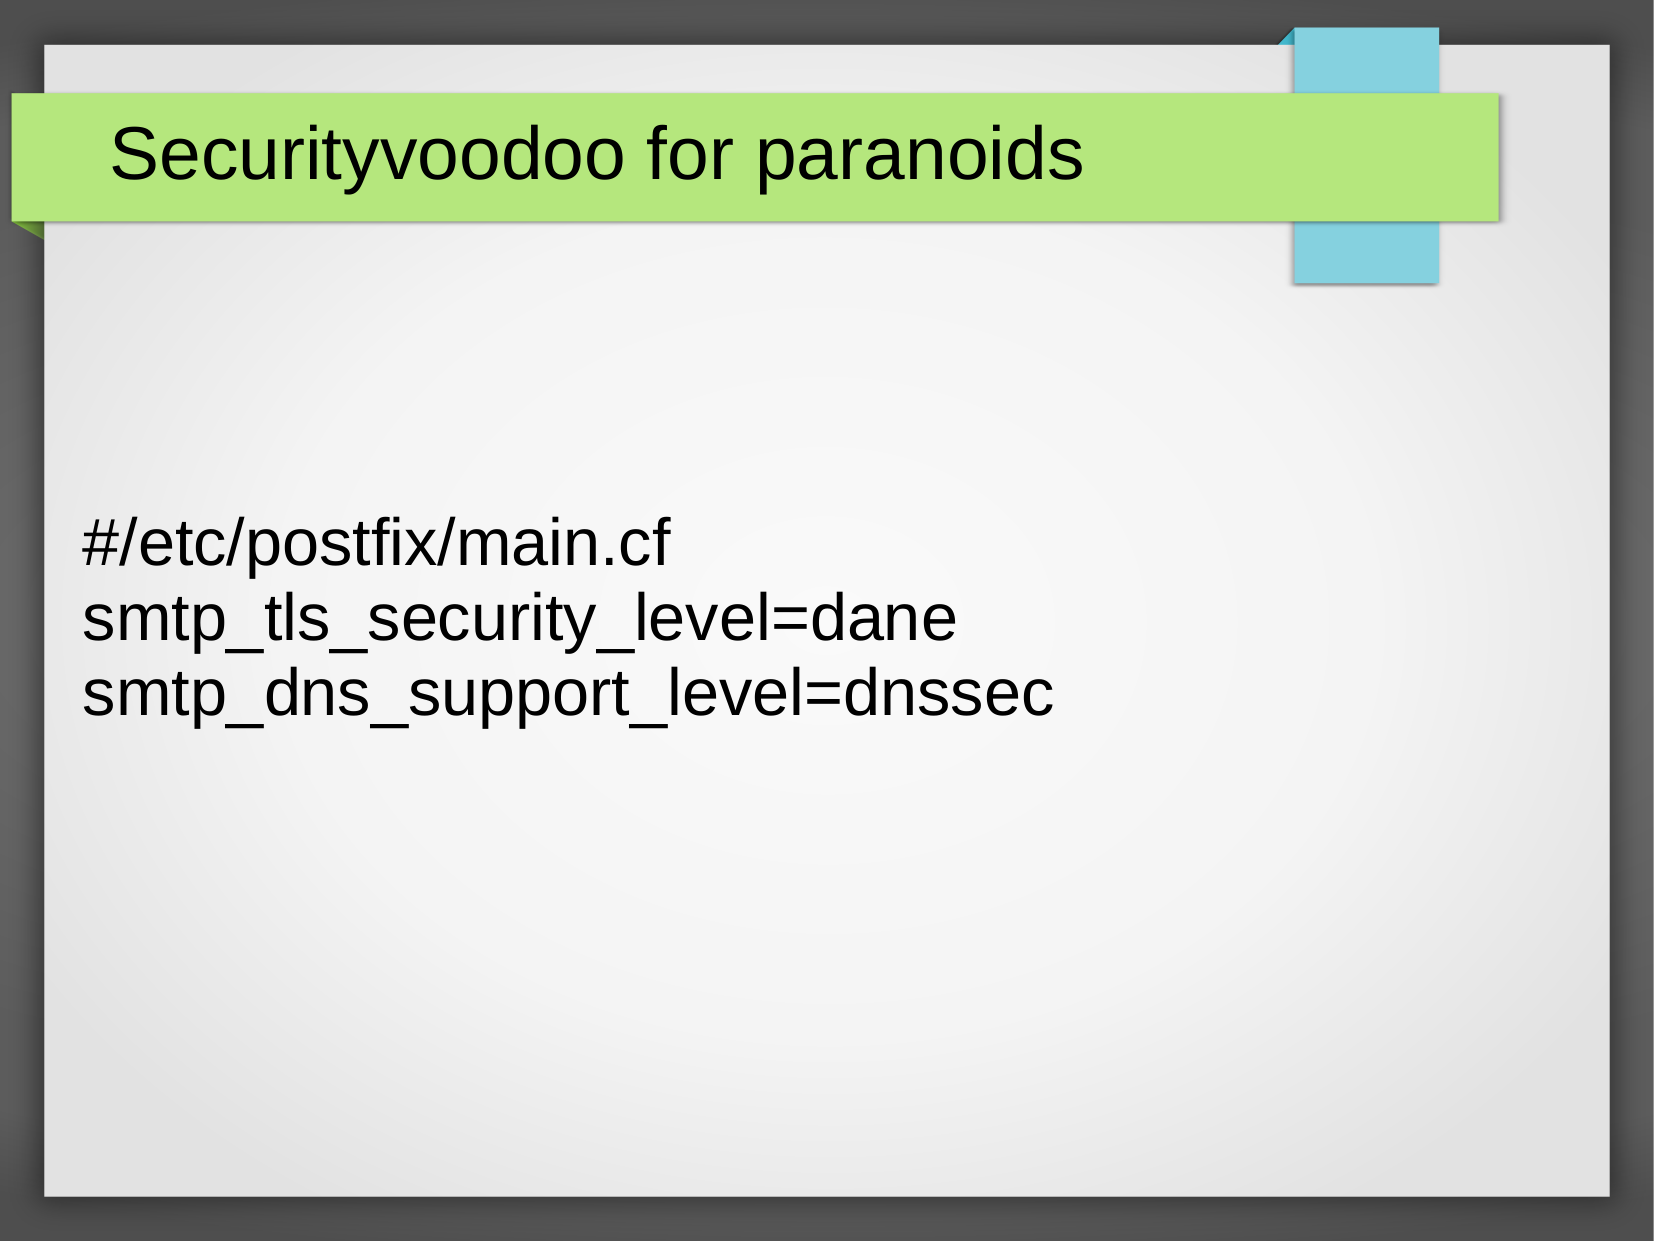

# Securityvoodoo for paranoids
#/etc/postfix/main.cf
smtp_tls_security_level=dane
smtp_dns_support_level=dnssec